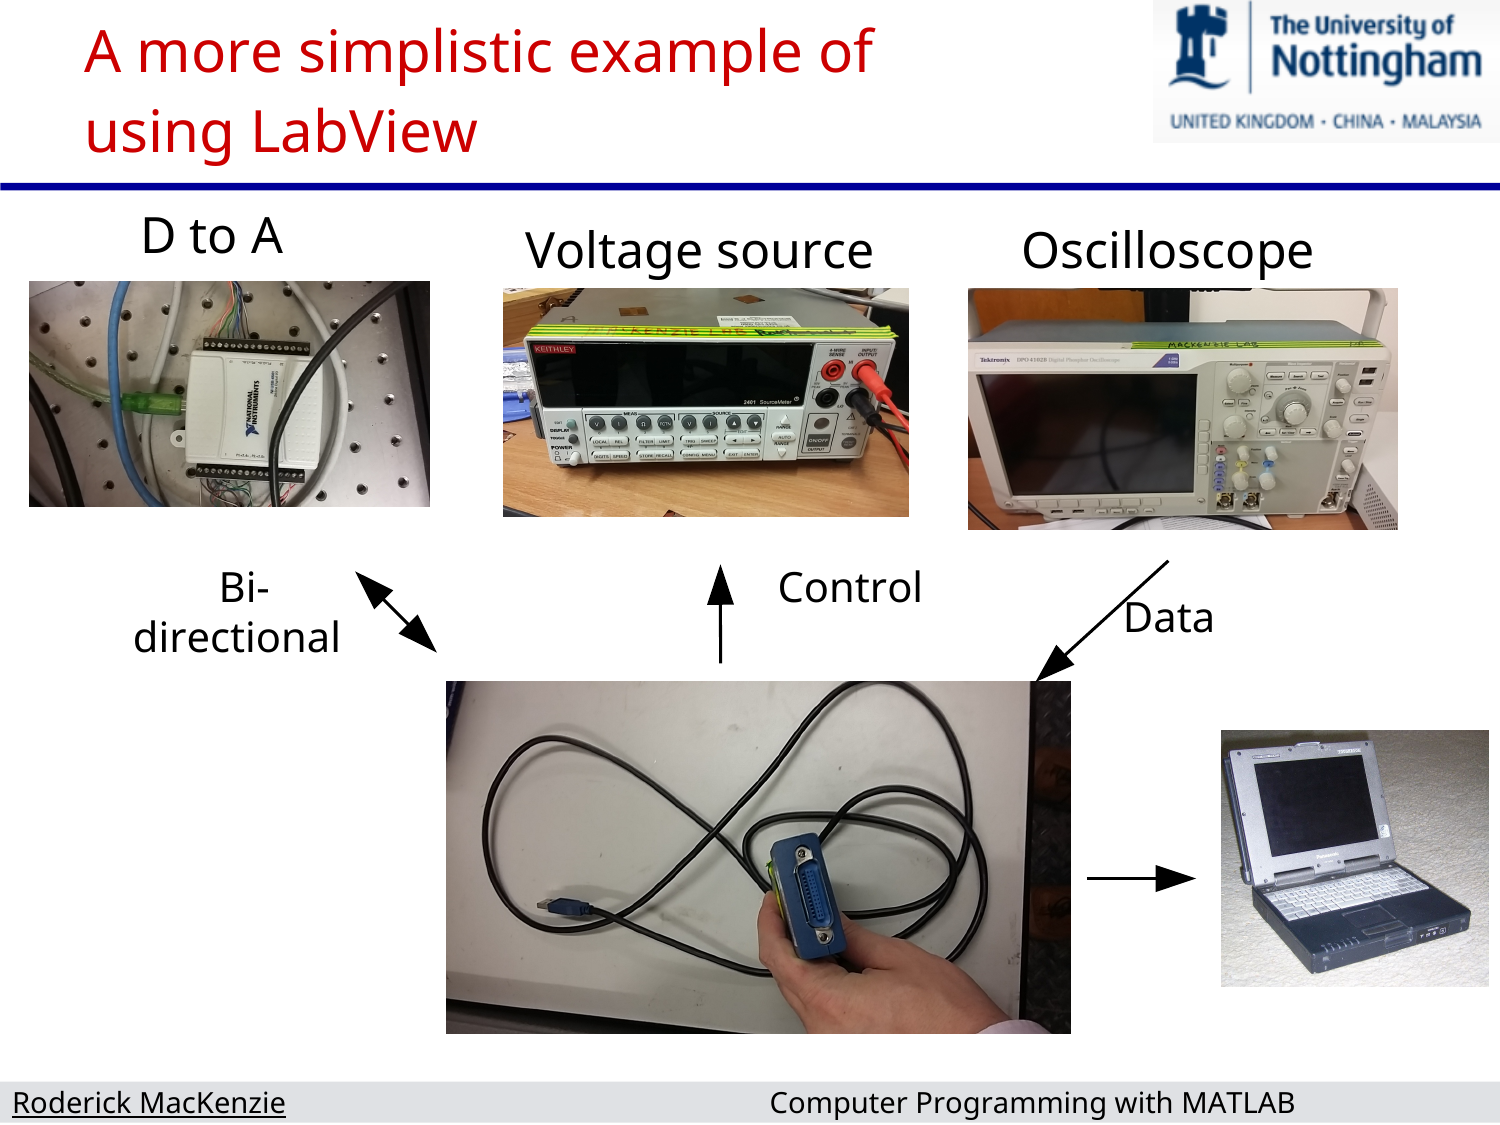

# A more simplistic example of using LabView
D to A
Voltage source
Oscilloscope
Control
Bi-directional
Data